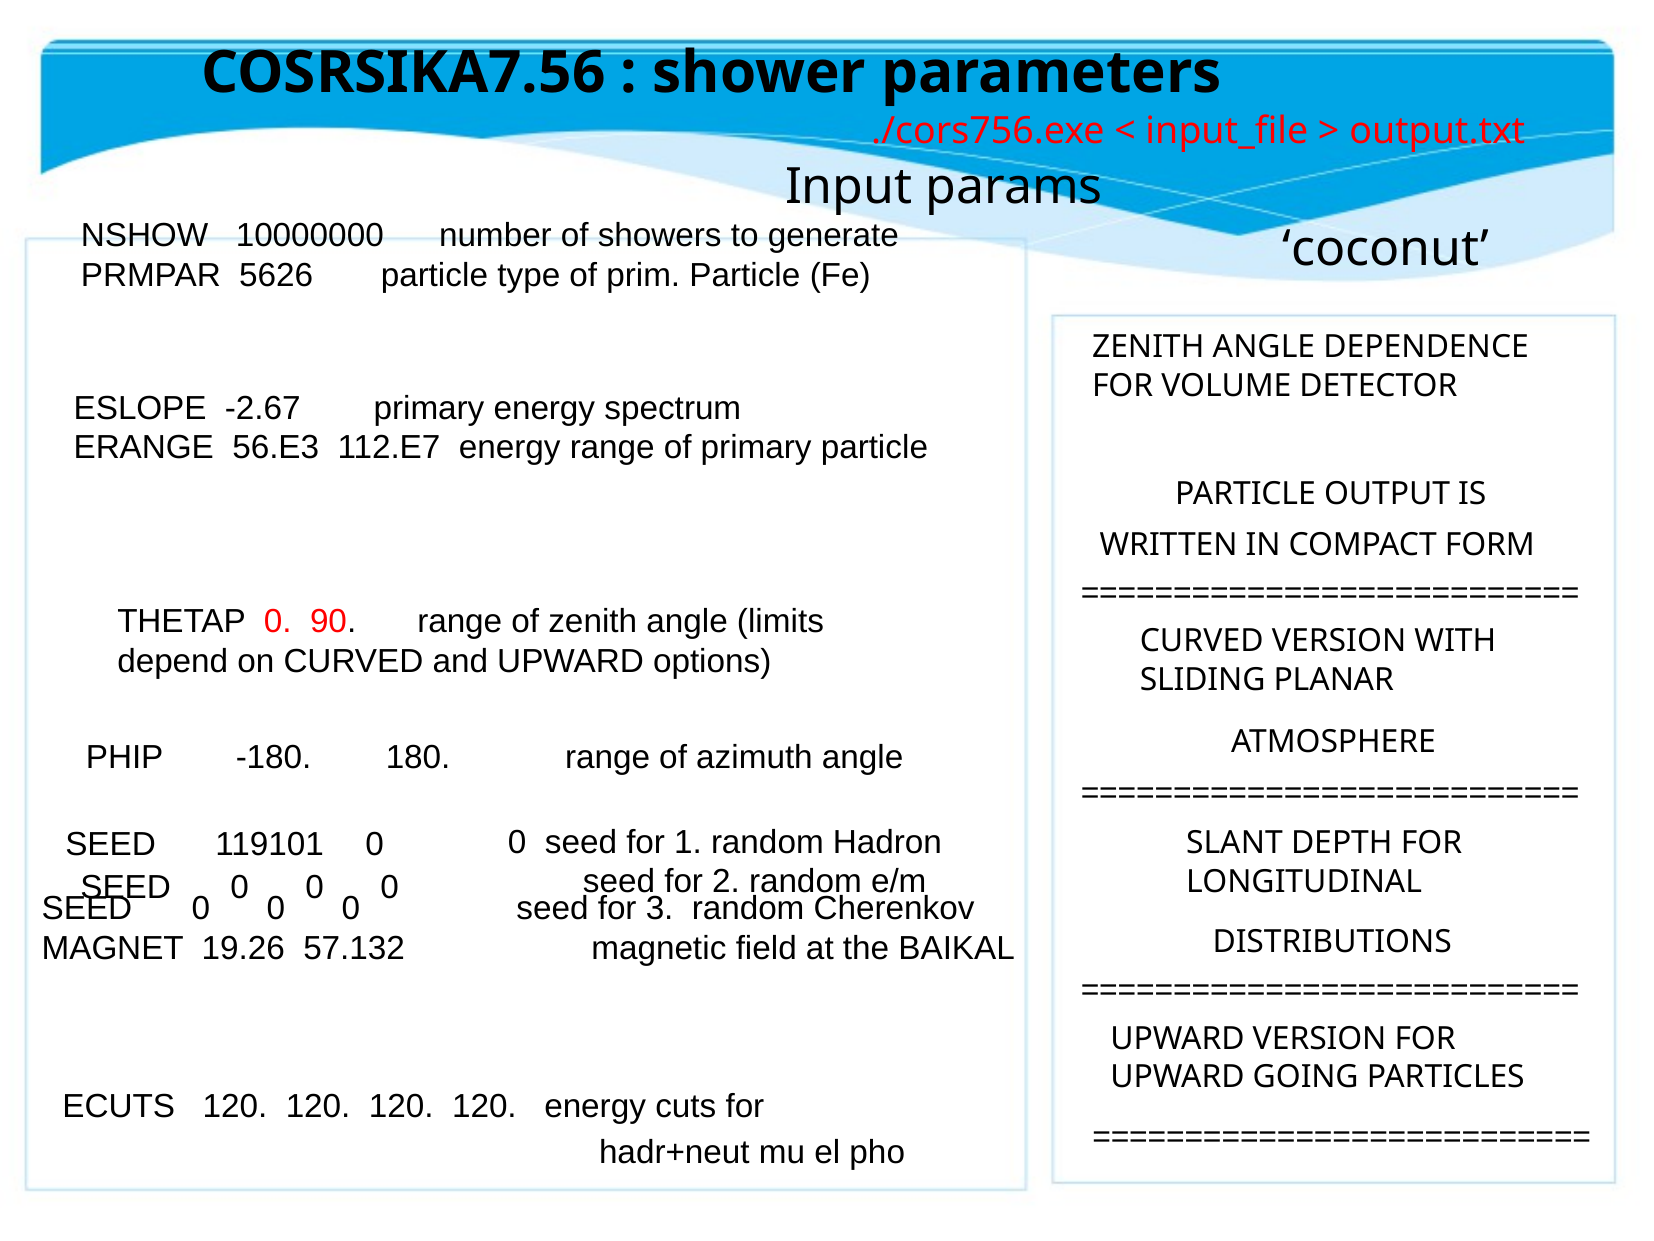

COSRSIKA7.56 : shower parameters
./cors756.exe < input_file > output.txt
Input params
NSHOW 10000000 number of showers to generate
PRMPAR 5626	particle type of prim. Particle (Fe)
‘coconut’
ZENITH ANGLE DEPENDENCE
FOR VOLUME DETECTOR
ESLOPE -2.67	primary energy spectrum
ERANGE 56.E3 112.E7 energy range of primary particle
PARTICLE OUTPUT IS
WRITTEN IN COMPACT FORM
===========================
THETAP 0. 90.	range of zenith angle (limits
depend on CURVED and UPWARD options)
CURVED VERSION WITH
SLIDING PLANAR
ATMOSPHERE
PHIP	-180.	180.
range of azimuth angle
===========================
0 seed for 1. random Hadron
	seed for 2. random e/m
SEED	119101	0
SLANT DEPTH FOR
LONGITUDINAL
SEED	0	0	0
SEED	0	0	0
MAGNET 19.26 57.132
seed for 3. random Cherenkov
	magnetic field at the BAIKAL
DISTRIBUTIONS
===========================
UPWARD VERSION FOR
UPWARD GOING PARTICLES
ECUTS 120. 120. 120. 120. energy cuts for
===========================
hadr+neut mu el pho